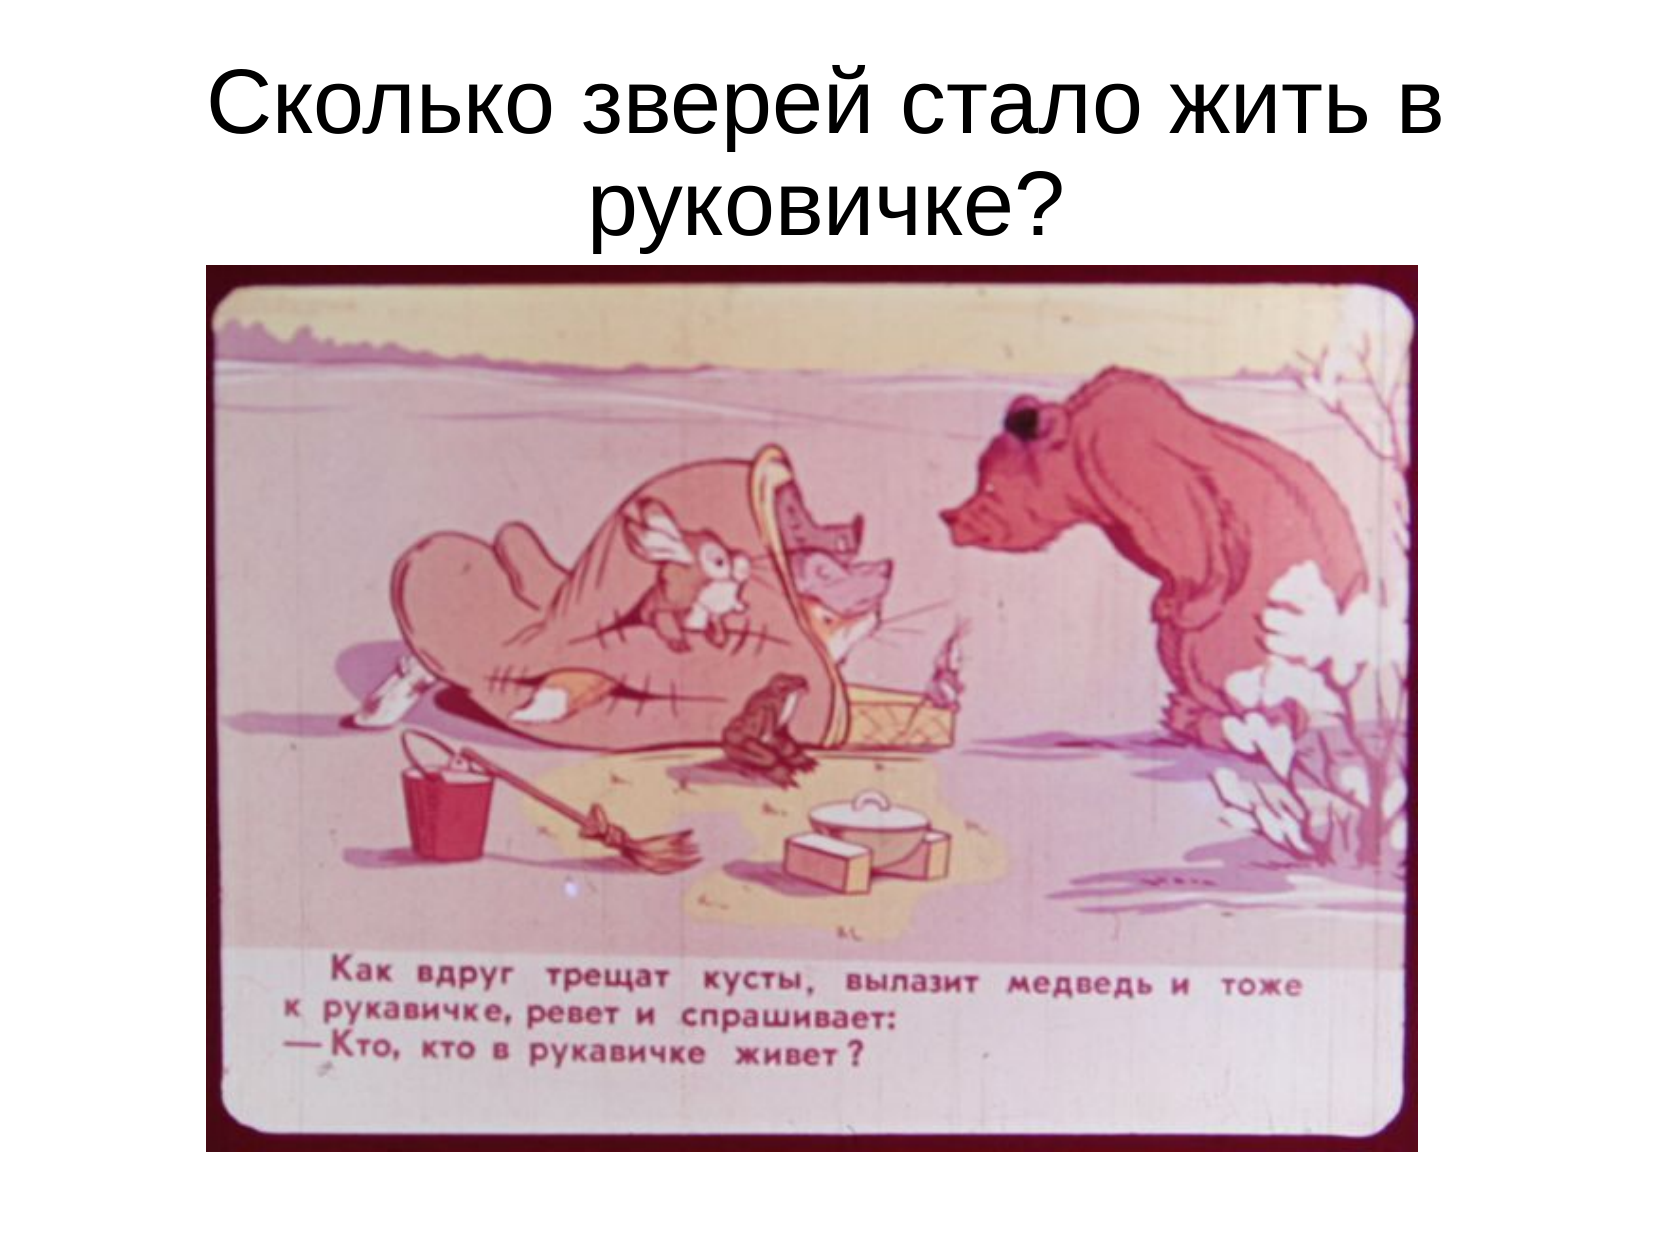

# Сколько зверей стало жить в руковичке?